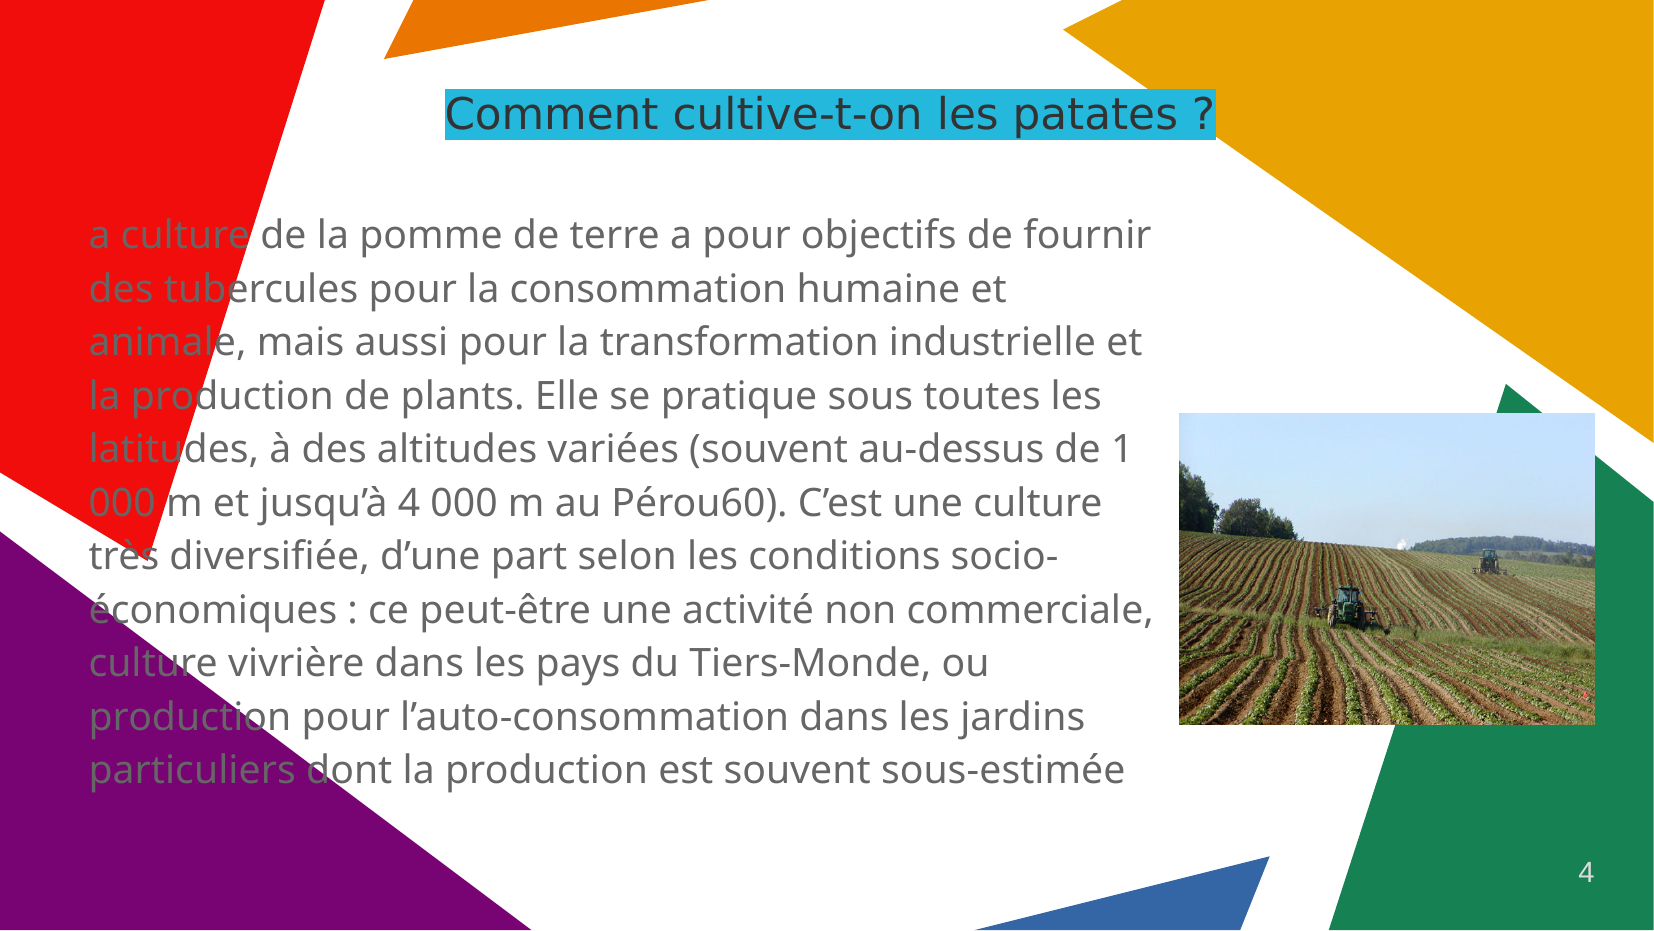

# Comment cultive-t-on les patates ?
a culture de la pomme de terre a pour objectifs de fournir des tubercules pour la consommation humaine et animale, mais aussi pour la transformation industrielle et la production de plants. Elle se pratique sous toutes les latitudes, à des altitudes variées (souvent au-dessus de 1 000 m et jusqu’à 4 000 m au Pérou60). C’est une culture très diversifiée, d’une part selon les conditions socio-économiques : ce peut-être une activité non commerciale, culture vivrière dans les pays du Tiers-Monde, ou production pour l’auto-consommation dans les jardins particuliers dont la production est souvent sous-estimée
4